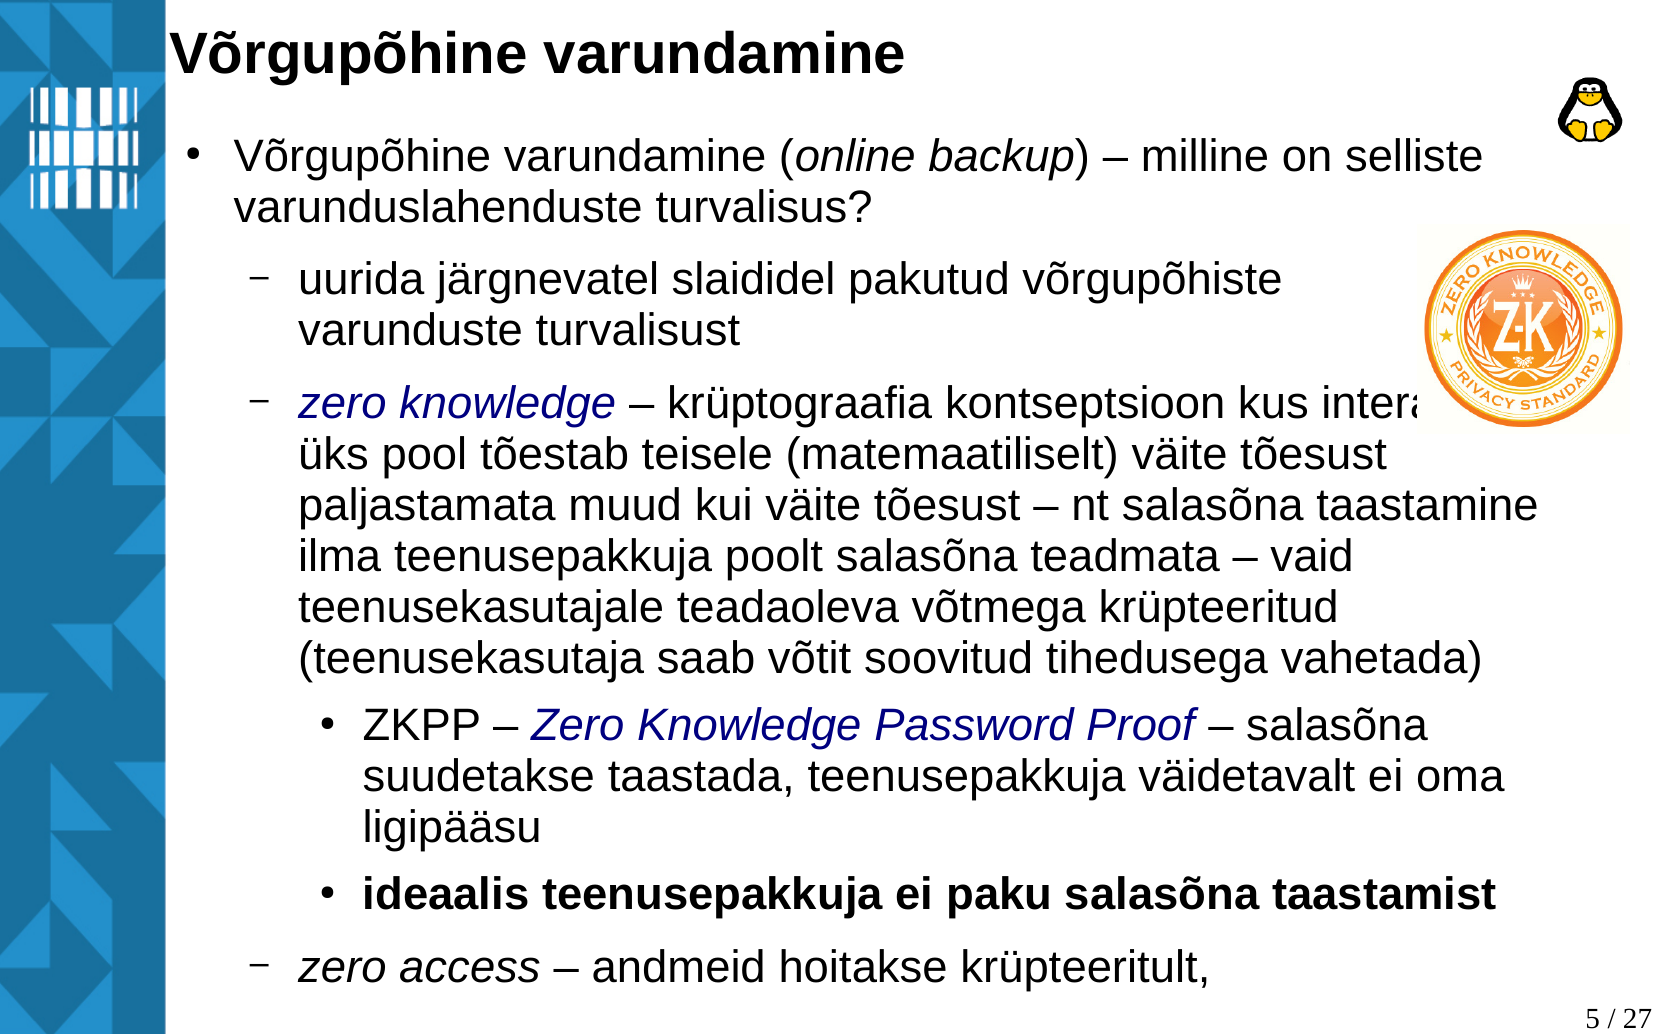

# Võrgupõhine varundamine
Võrgupõhine varundamine (online backup) – milline on selliste varunduslahenduste turvalisus?
uurida järgnevatel slaididel pakutud võrgupõhiste
varunduste turvalisust
zero knowledge – krüptograafia kontseptsioon kus interaktiivselt üks pool tõestab teisele (matemaatiliselt) väite tõesust paljastamata muud kui väite tõesust – nt salasõna taastamine ilma teenusepakkuja poolt salasõna teadmata – vaid teenusekasutajale teadaoleva võtmega krüpteeritud (teenusekasutaja saab võtit soovitud tihedusega vahetada)
ZKPP – Zero Knowledge Password Proof – salasõna suudetakse taastada, teenusepakkuja väidetavalt ei oma ligipääsu
ideaalis teenusepakkuja ei paku salasõna taastamist
zero access – andmeid hoitakse krüpteeritult,